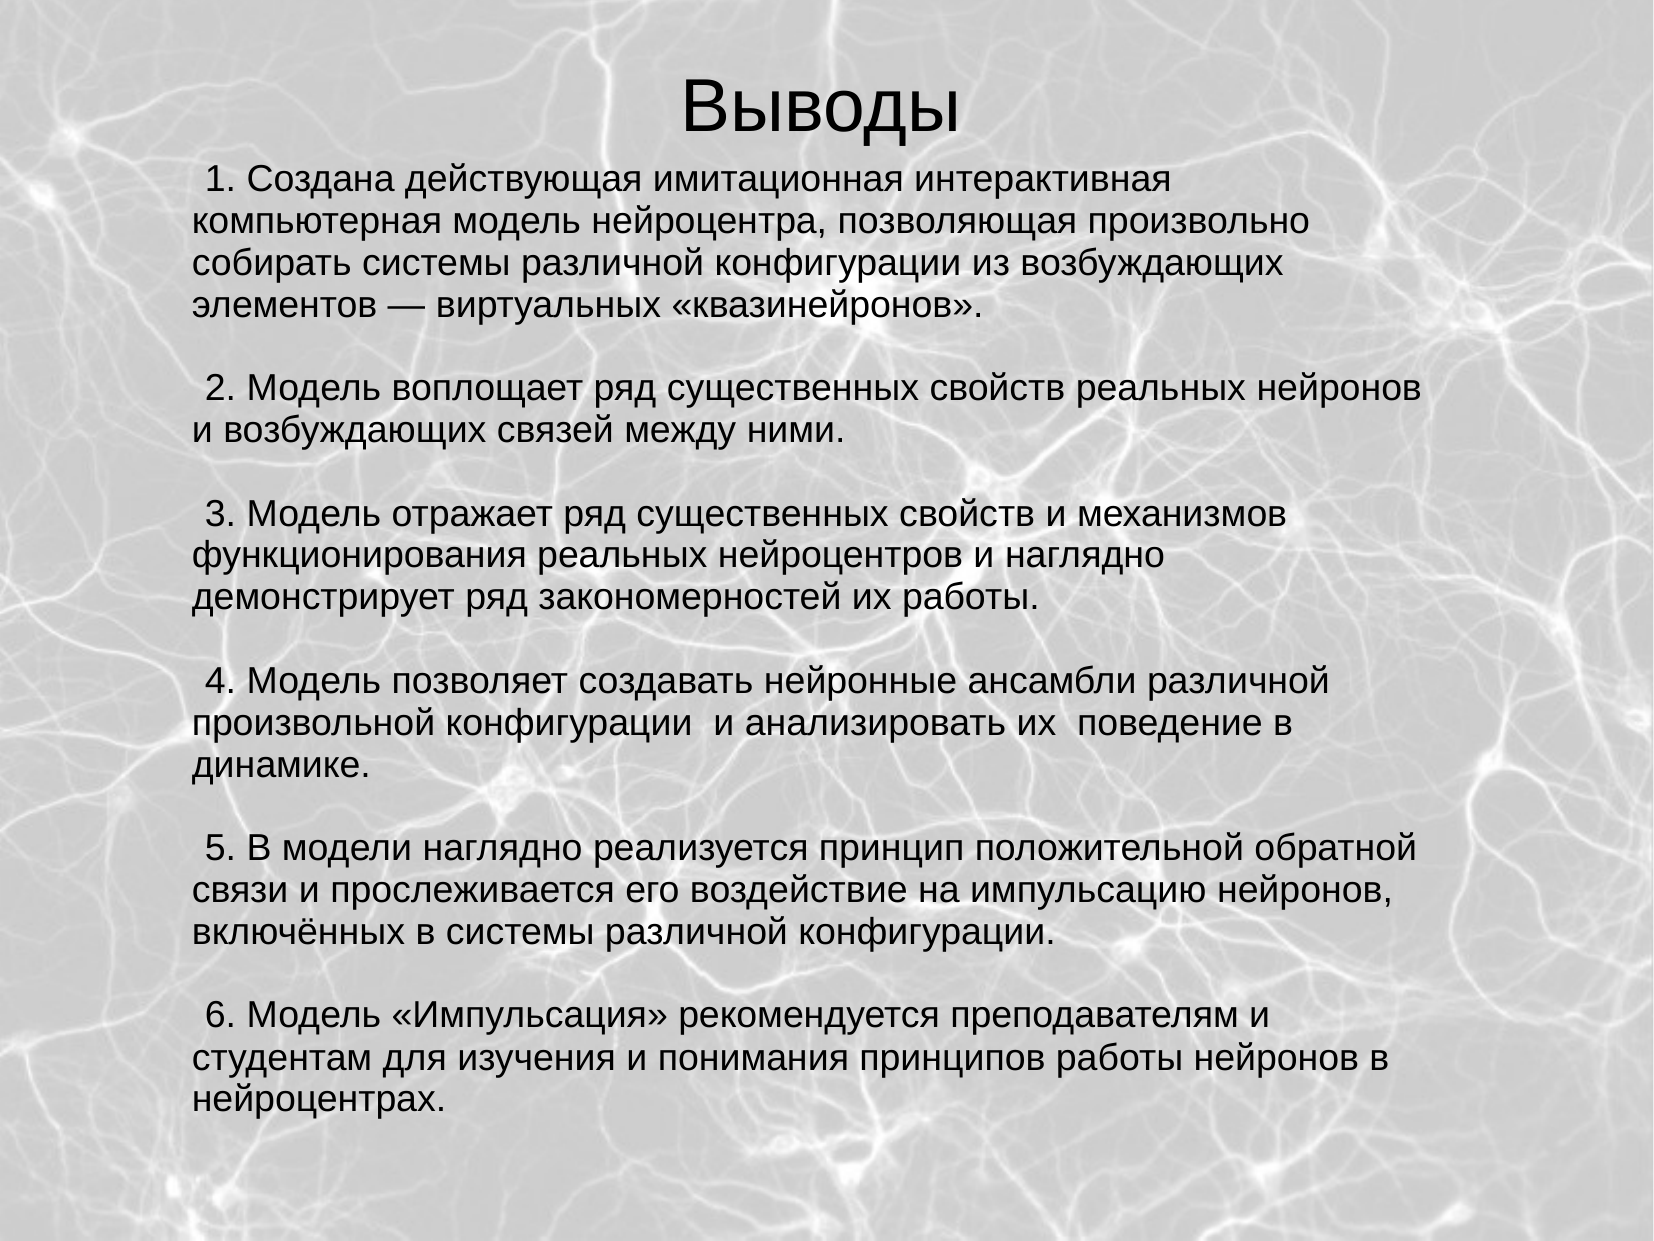

# Выводы
1. Создана действующая имитационная интерактивная компьютерная модель нейроцентра, позволяющая произвольно собирать системы различной конфигурации из возбуждающих элементов — виртуальных «квазинейронов».
2. Модель воплощает ряд существенных свойств реальных нейронов и возбуждающих связей между ними.
3. Модель отражает ряд существенных свойств и механизмов функционирования реальных нейроцентров и наглядно демонстрирует ряд закономерностей их работы.
4. Модель позволяет создавать нейронные ансамбли различной произвольной конфигурации и анализировать их поведение в динамике.
5. В модели наглядно реализуется принцип положительной обратной связи и прослеживается его воздействие на импульсацию нейронов, включённых в системы различной конфигурации.
6. Модель «Импульсация» рекомендуется преподавателям и студентам для изучения и понимания принципов работы нейронов в нейроцентрах.